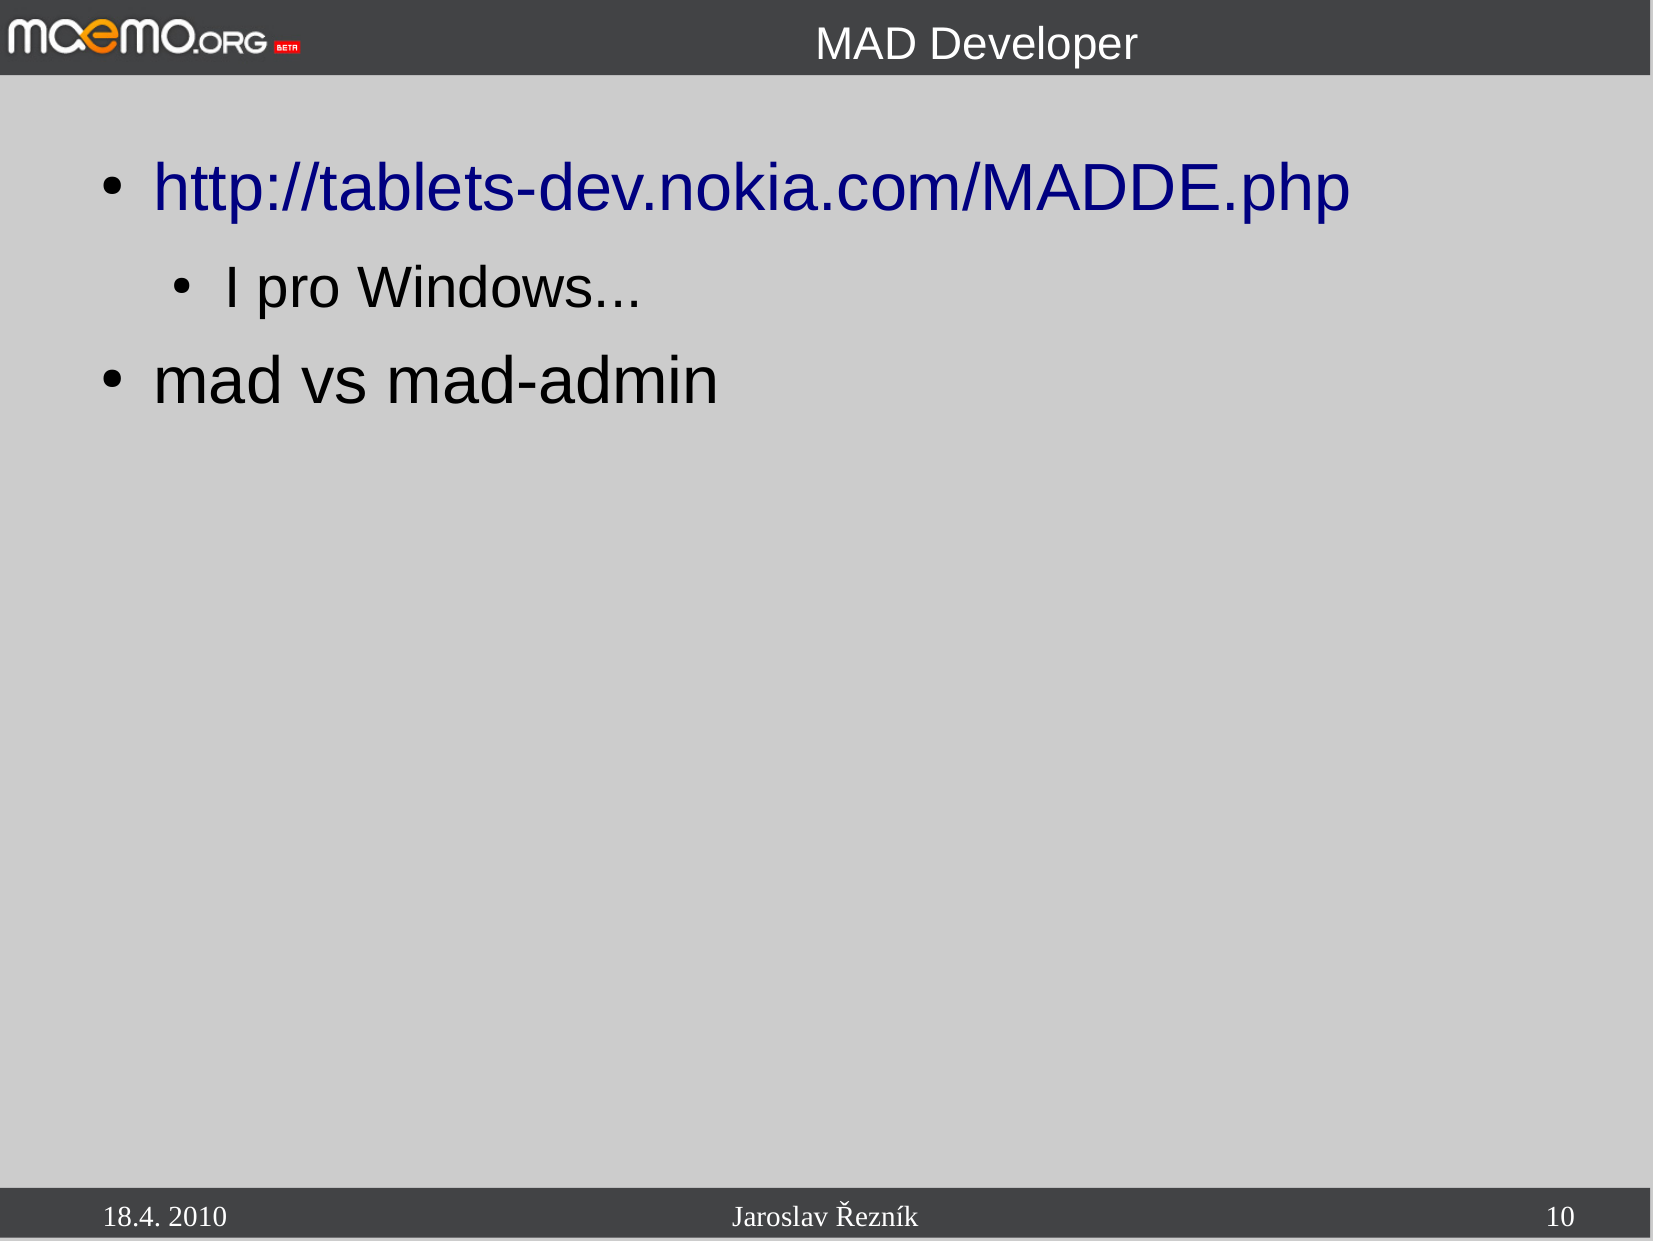

# MAD Developer
http://tablets-dev.nokia.com/MADDE.php
I pro Windows...
mad vs mad-admin
18.4. 2010
Jaroslav Řezník
10